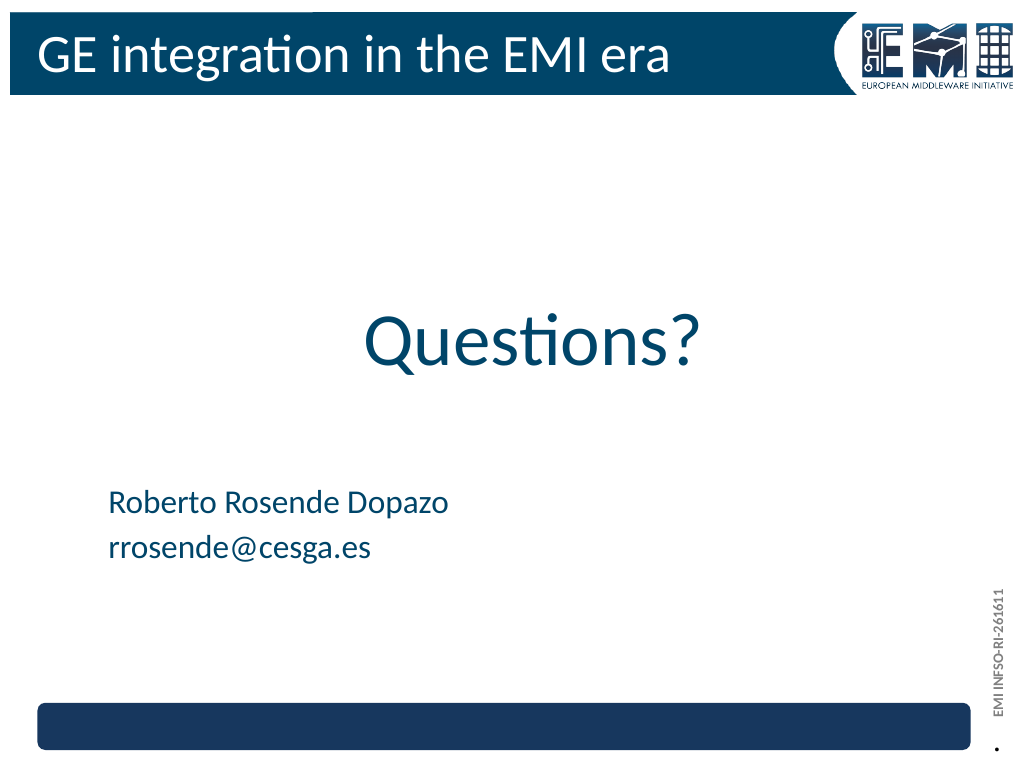

# GE integration in the EMI era
Questions?
Roberto Rosende Dopazo
rrosende@cesga.es